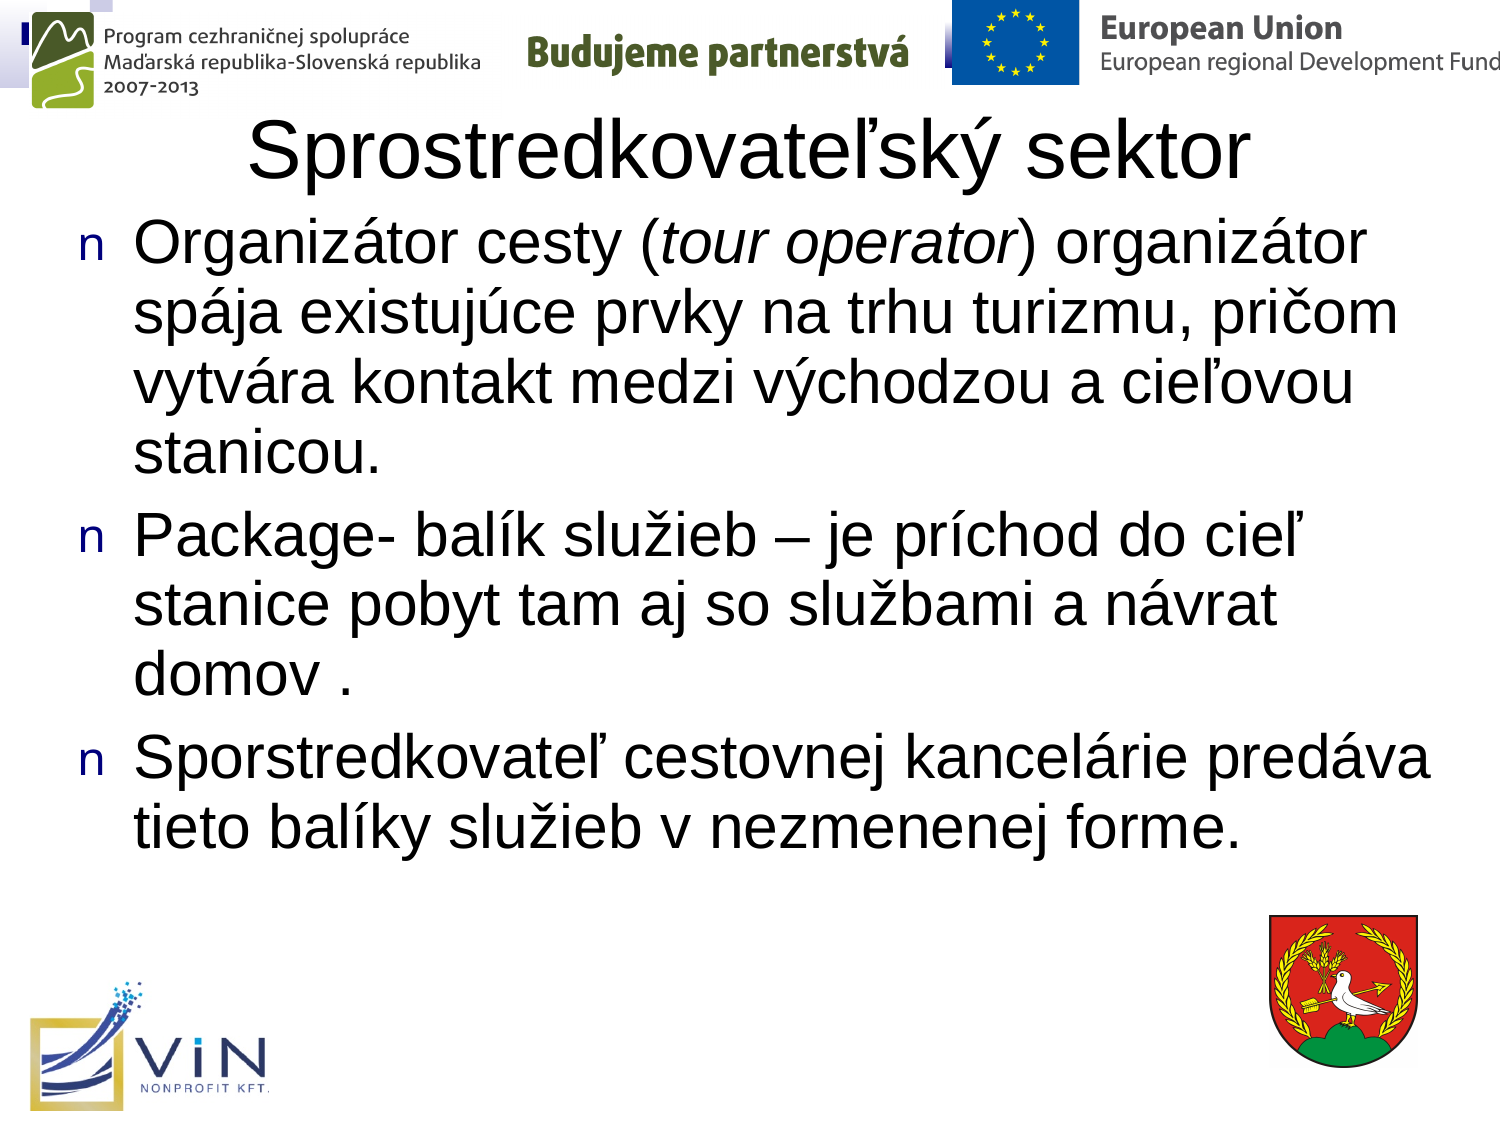

# Sprostredkovateľský sektor
Organizátor cesty (tour operator) organizátor spája existujúce prvky na trhu turizmu, pričom vytvára kontakt medzi východzou a cieľovou stanicou.
Package- balík služieb – je príchod do cieľ stanice pobyt tam aj so službami a návrat domov .
Sporstredkovateľ cestovnej kancelárie predáva tieto balíky služieb v nezmenenej forme.